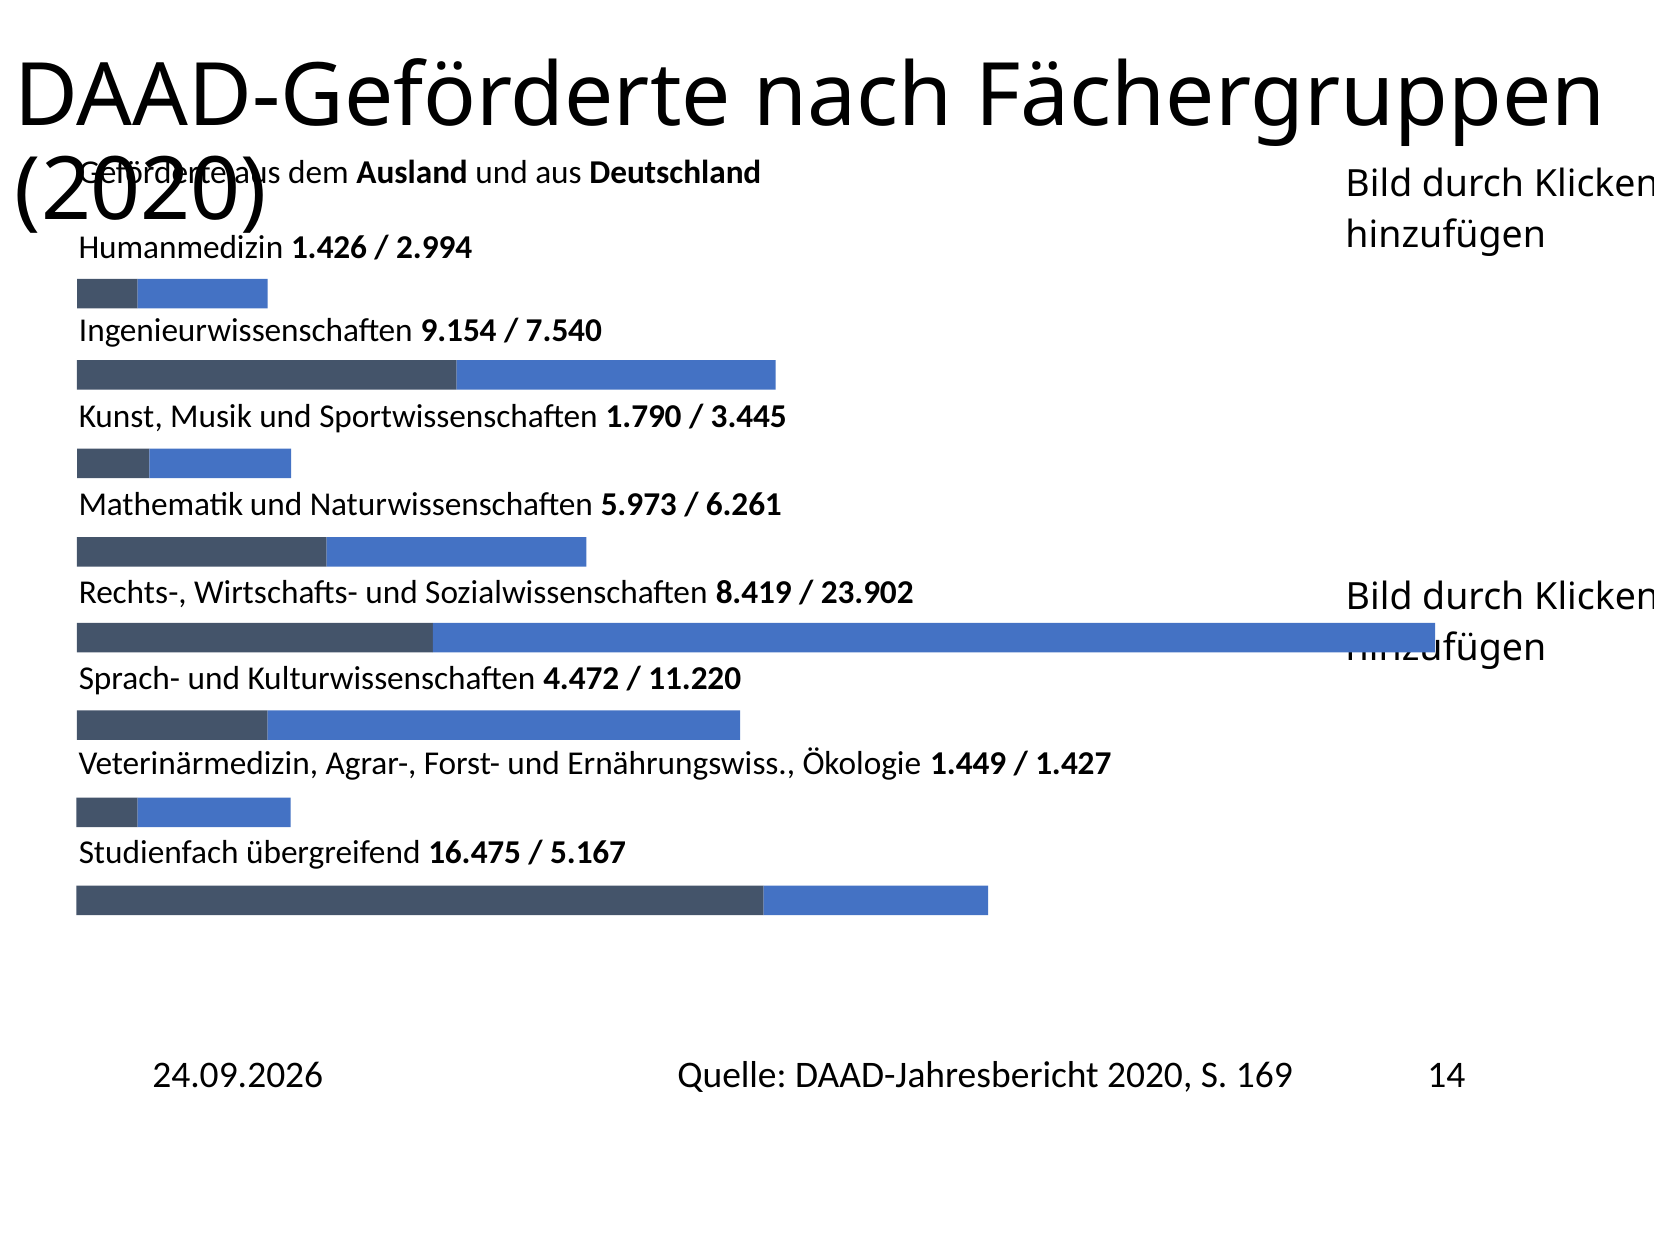

# DAAD-Geförderte nach Fächergruppen (2020)
Geförderte aus dem Ausland und aus Deutschland
Humanmedizin 1.426 / 2.994
Ingenieurwissenschaften 9.154 / 7.540
Kunst, Musik und Sportwissenschaften 1.790 / 3.445
Mathematik und Natur­wissenschaften 5.973 / 6.261
Rechts-, Wirtschafts- und Sozialwissenschaften 8.419 / 23.902
Sprach- und Kulturwissenschaften 4.472 / 11.220
Veterinärmedizin, Agrar-, Forst- und Ernährungswiss., Ökologie 1.449 / 1.427
Studienfach übergreifend 16.475 / 5.167
Quelle: DAAD-Jahresbericht 2020, S. 169